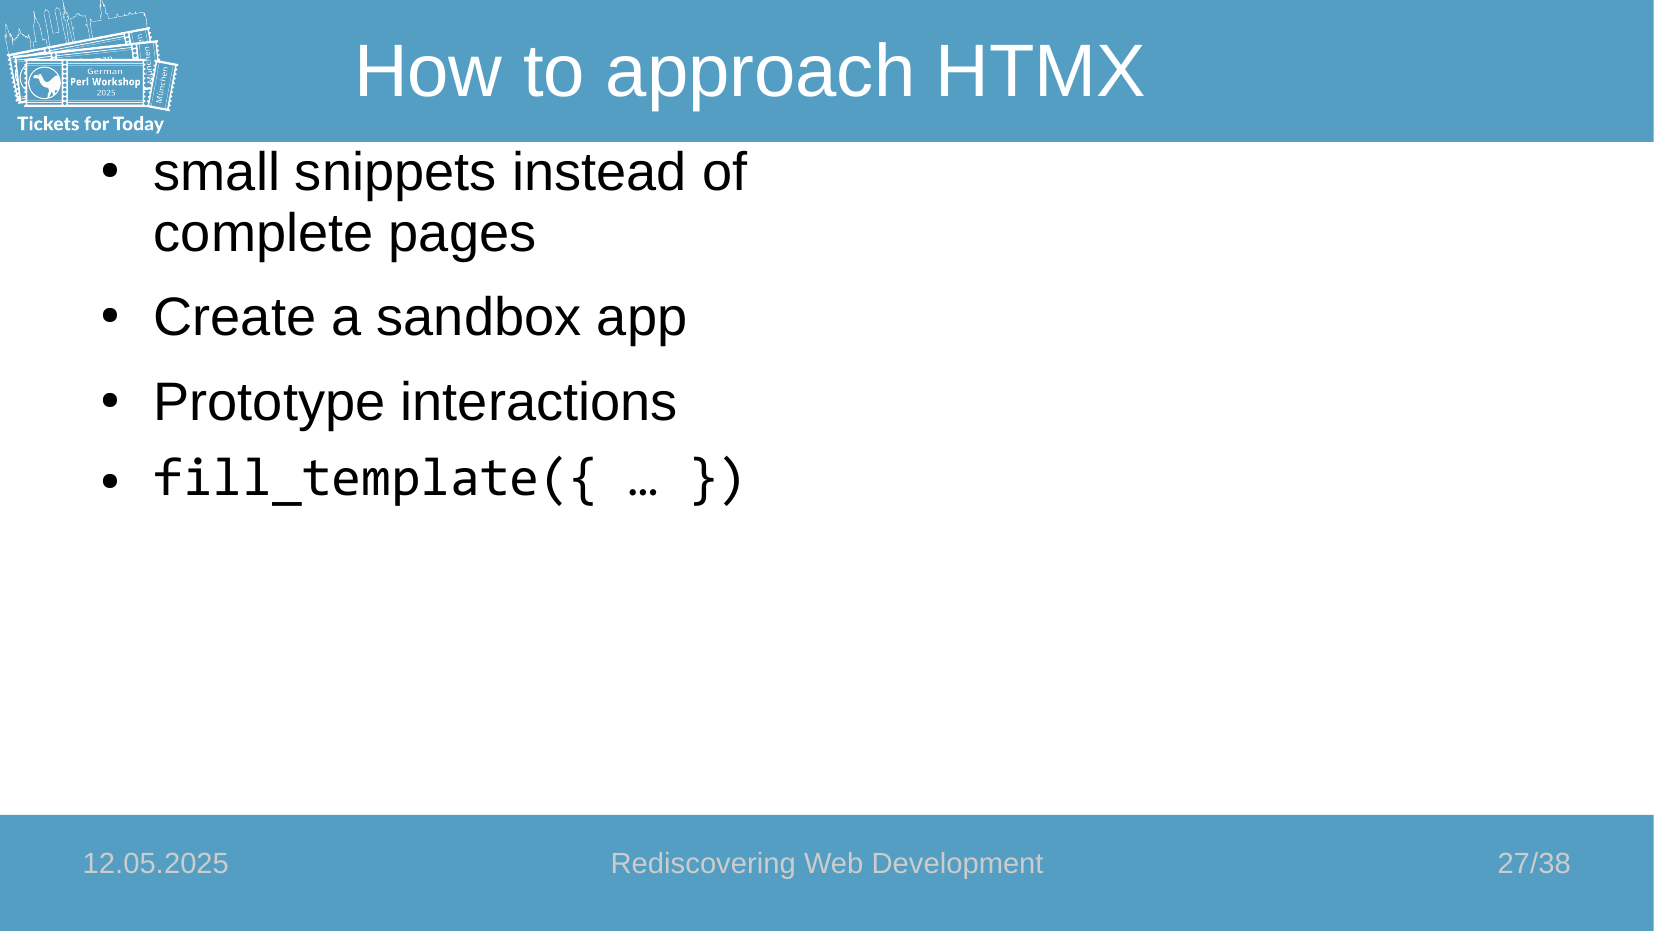

# How to approach HTMX
small snippets instead of complete pages
Create a sandbox app
Prototype interactions
fill_template({ … })
08. März 2019
27